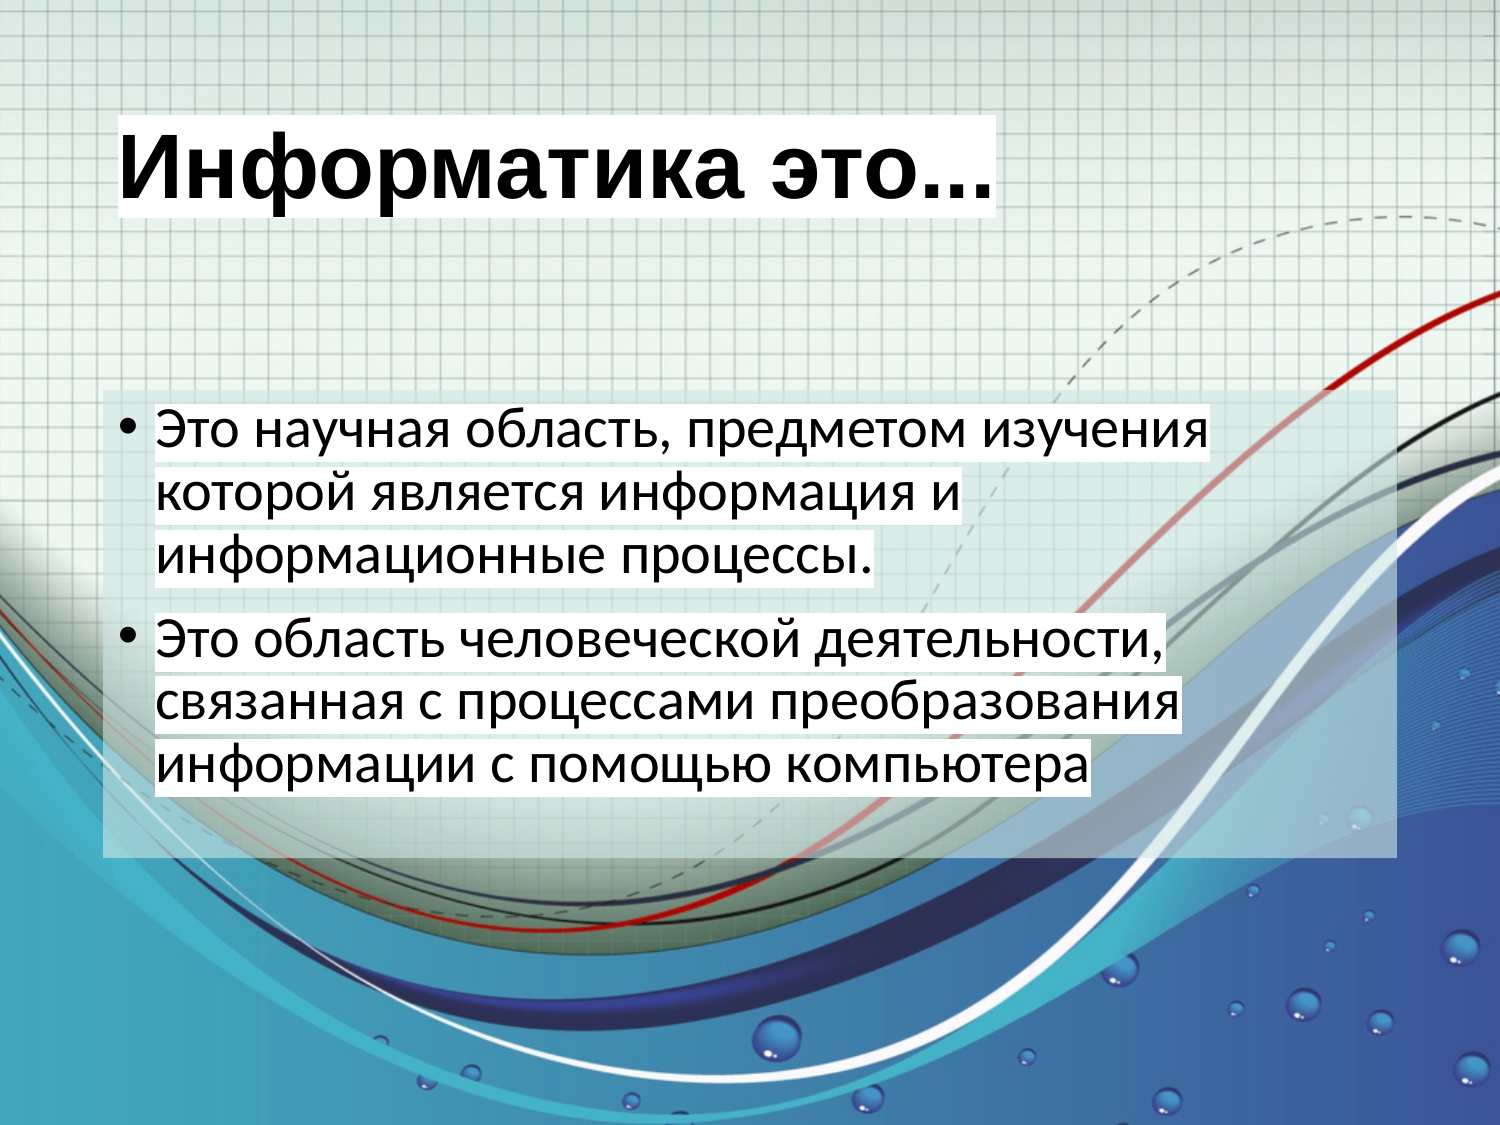

# Информатика это...
Это научная область, предметом изучения которой является информация и информационные процессы.
Это область человеческой деятельности, связанная с процессами преобразования информации с помощью компьютера